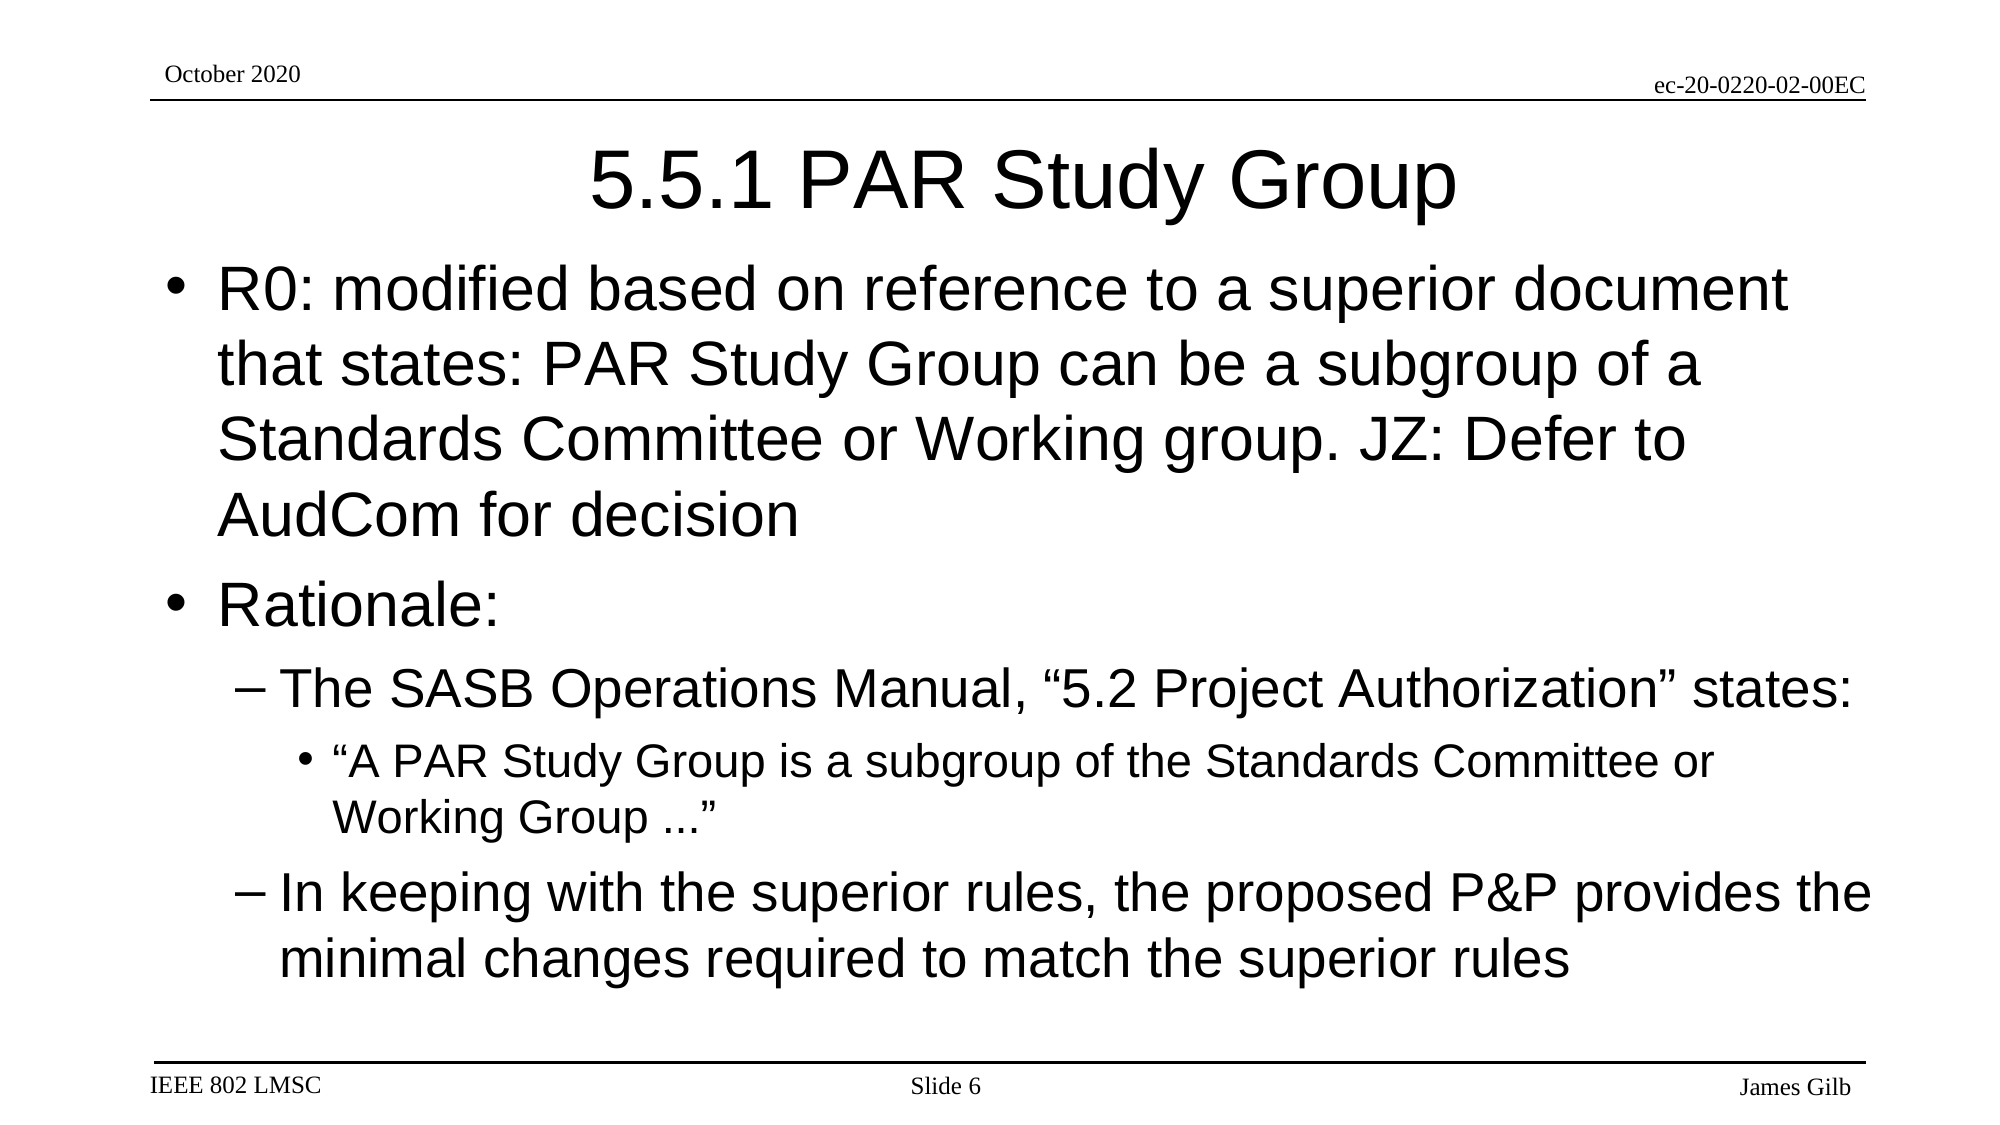

# 5.5.1 PAR Study Group
R0: modified based on reference to a superior document that states: PAR Study Group can be a subgroup of a Standards Committee or Working group. JZ: Defer to AudCom for decision
Rationale:
The SASB Operations Manual, “5.2 Project Authorization” states:
“A PAR Study Group is a subgroup of the Standards Committee or Working Group ...”
In keeping with the superior rules, the proposed P&P provides the minimal changes required to match the superior rules
6